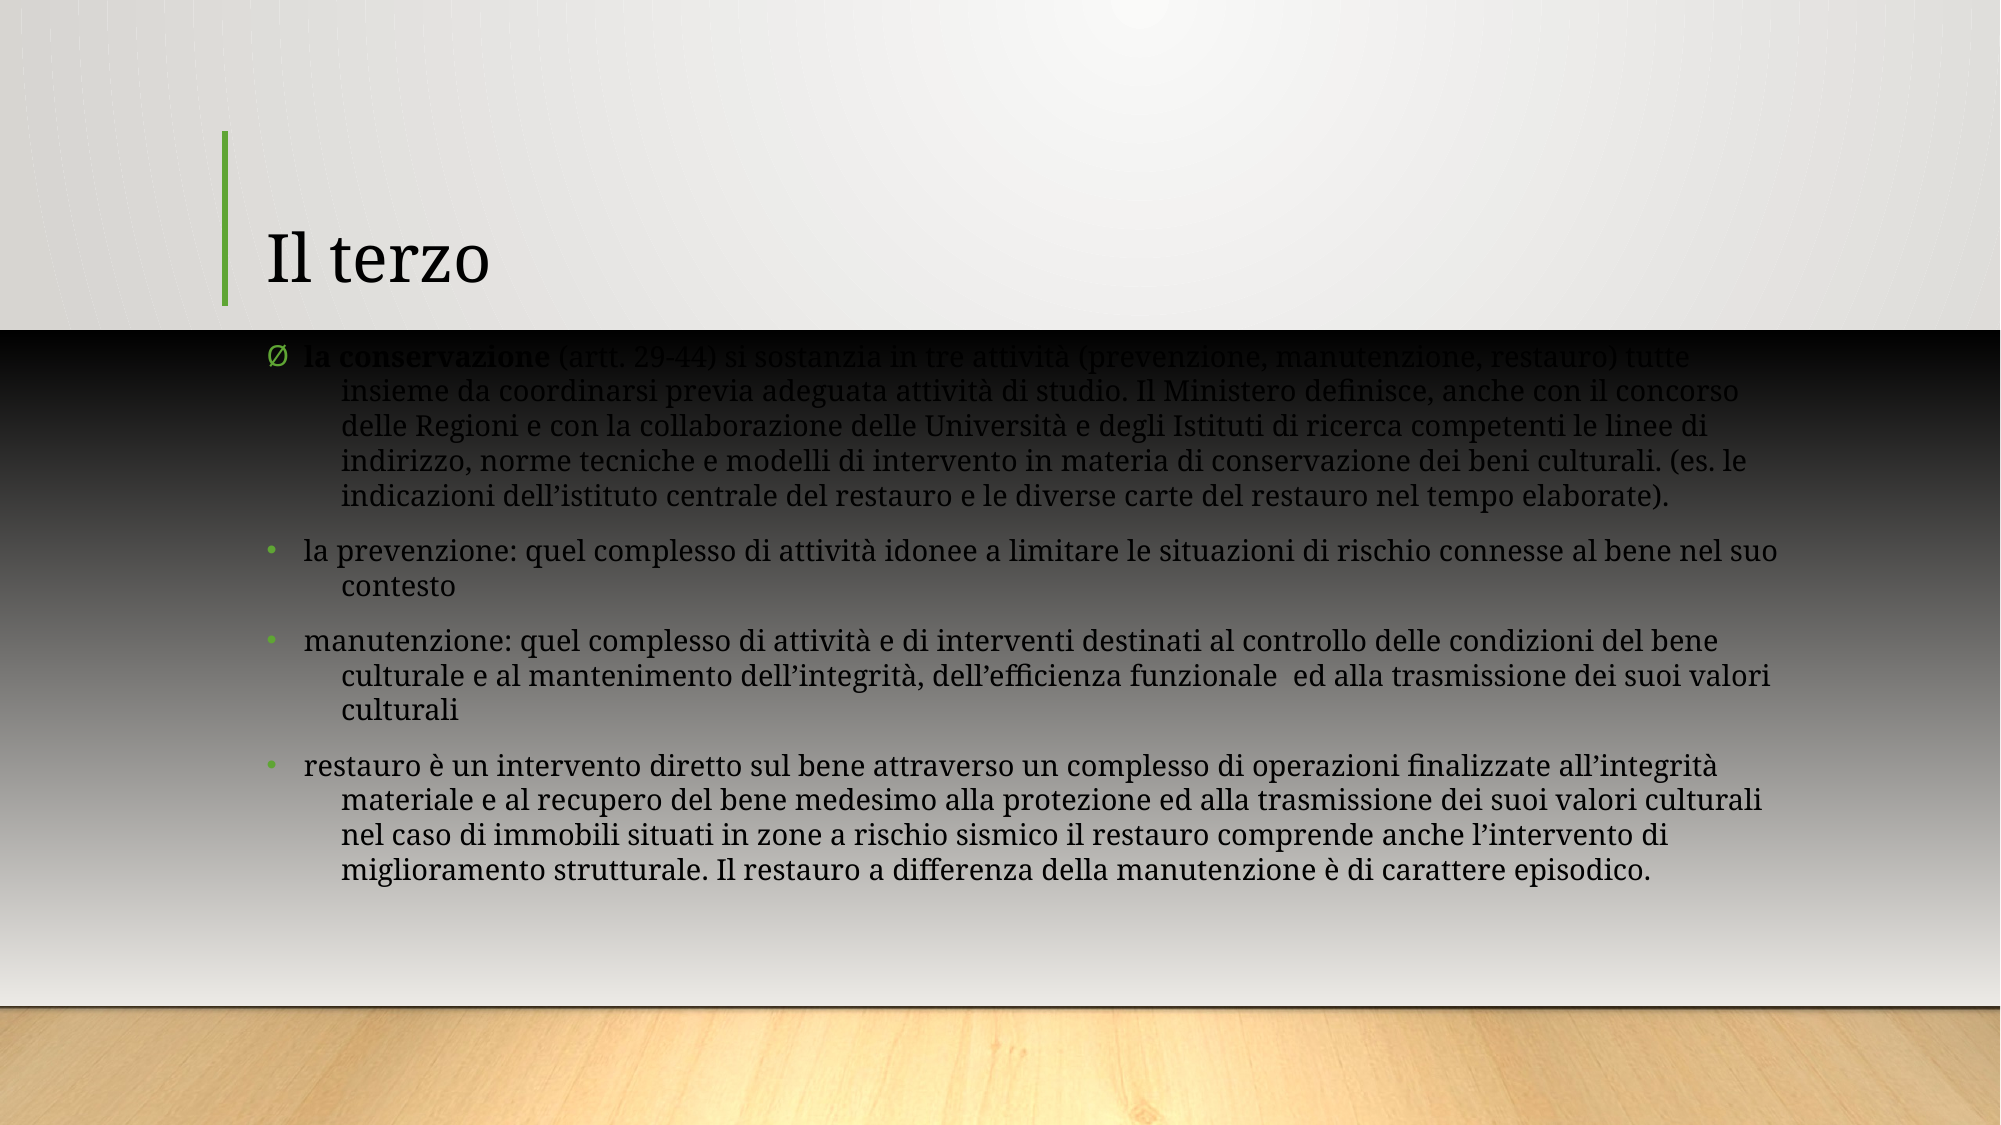

# Il terzo
la conservazione (artt. 29-44) si sostanzia in tre attività (prevenzione, manutenzione, restauro) tutte insieme da coordinarsi previa adeguata attività di studio. Il Ministero definisce, anche con il concorso delle Regioni e con la collaborazione delle Università e degli Istituti di ricerca competenti le linee di indirizzo, norme tecniche e modelli di intervento in materia di conservazione dei beni culturali. (es. le indicazioni dell’istituto centrale del restauro e le diverse carte del restauro nel tempo elaborate).
la prevenzione: quel complesso di attività idonee a limitare le situazioni di rischio connesse al bene nel suo contesto
manutenzione: quel complesso di attività e di interventi destinati al controllo delle condizioni del bene culturale e al mantenimento dell’integrità, dell’efficienza funzionale ed alla trasmissione dei suoi valori culturali
restauro è un intervento diretto sul bene attraverso un complesso di operazioni finalizzate all’integrità materiale e al recupero del bene medesimo alla protezione ed alla trasmissione dei suoi valori culturali nel caso di immobili situati in zone a rischio sismico il restauro comprende anche l’intervento di miglioramento strutturale. Il restauro a differenza della manutenzione è di carattere episodico.